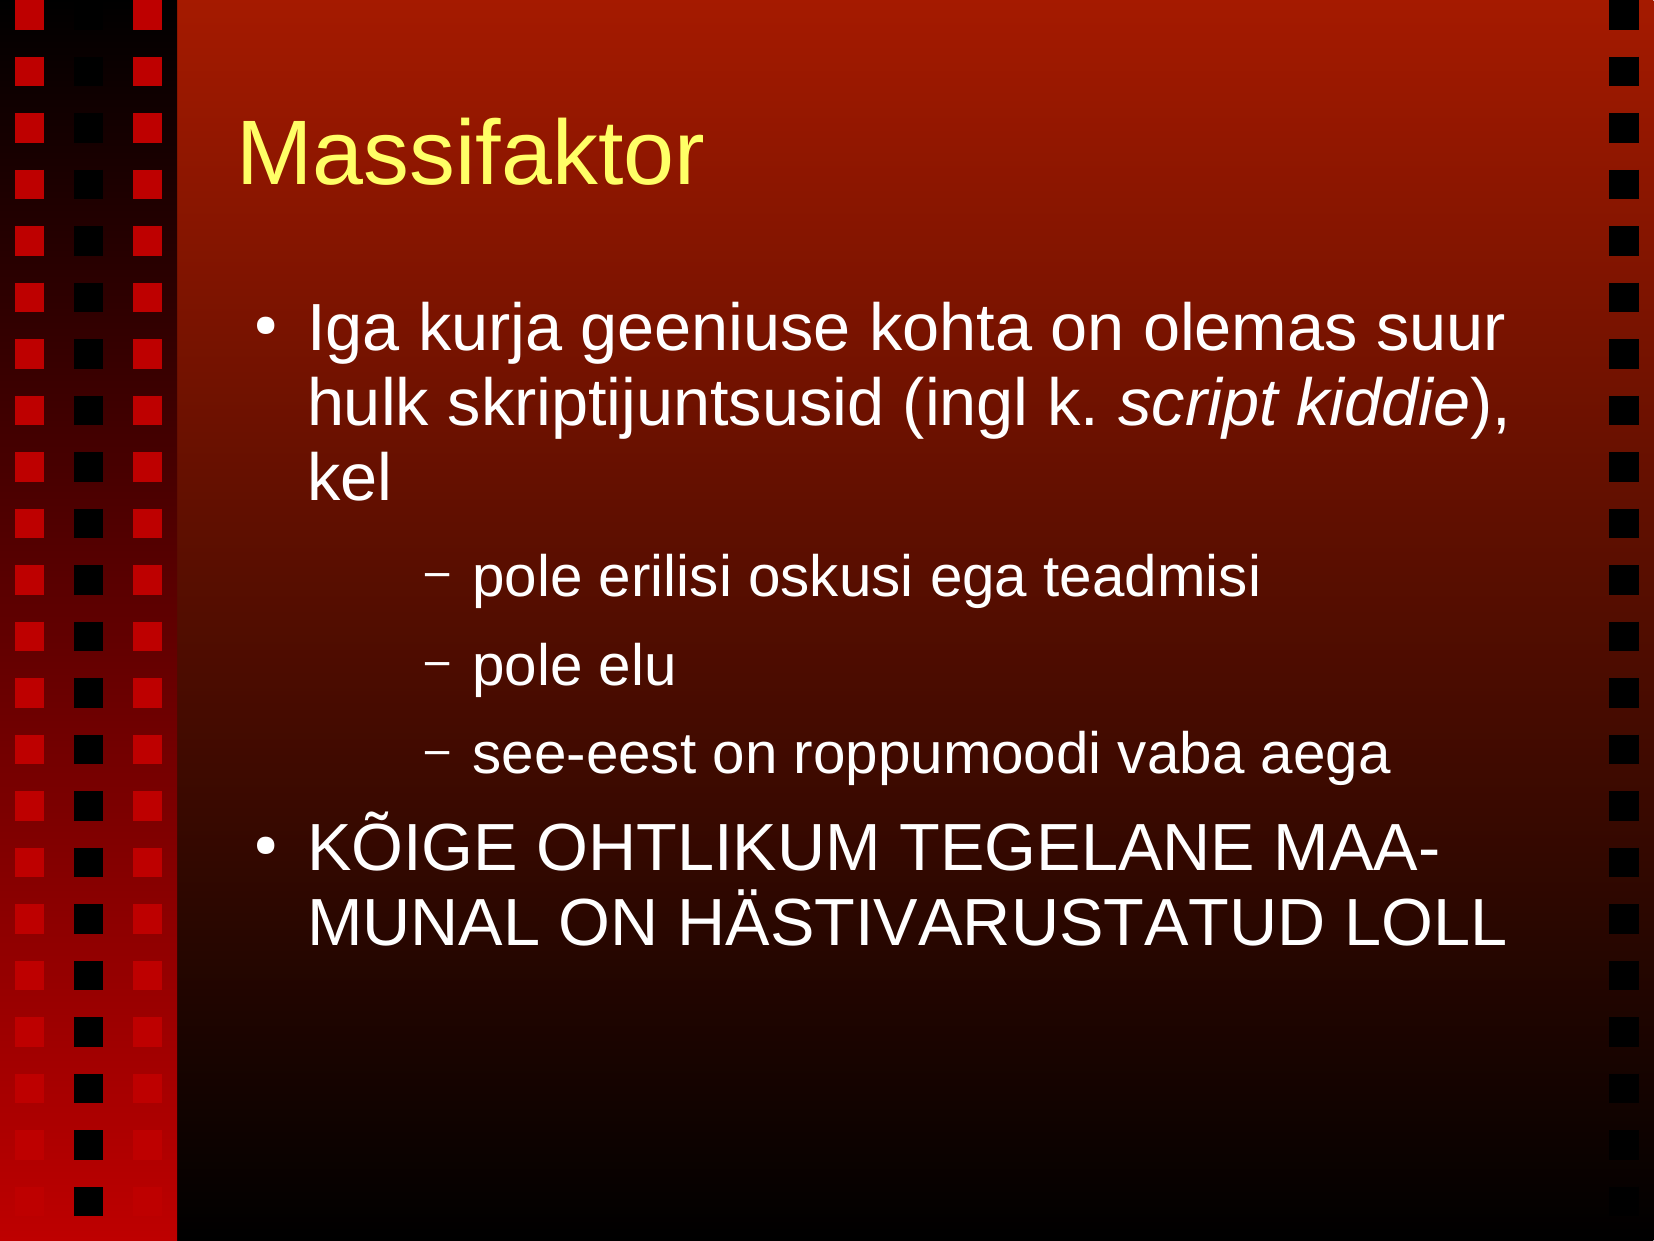

# Massifaktor
Iga kurja geeniuse kohta on olemas suur hulk skriptijuntsusid (ingl k. script kiddie), kel
pole erilisi oskusi ega teadmisi
pole elu
see-eest on roppumoodi vaba aega
KÕIGE OHTLIKUM TEGELANE MAA-MUNAL ON HÄSTIVARUSTATUD LOLL